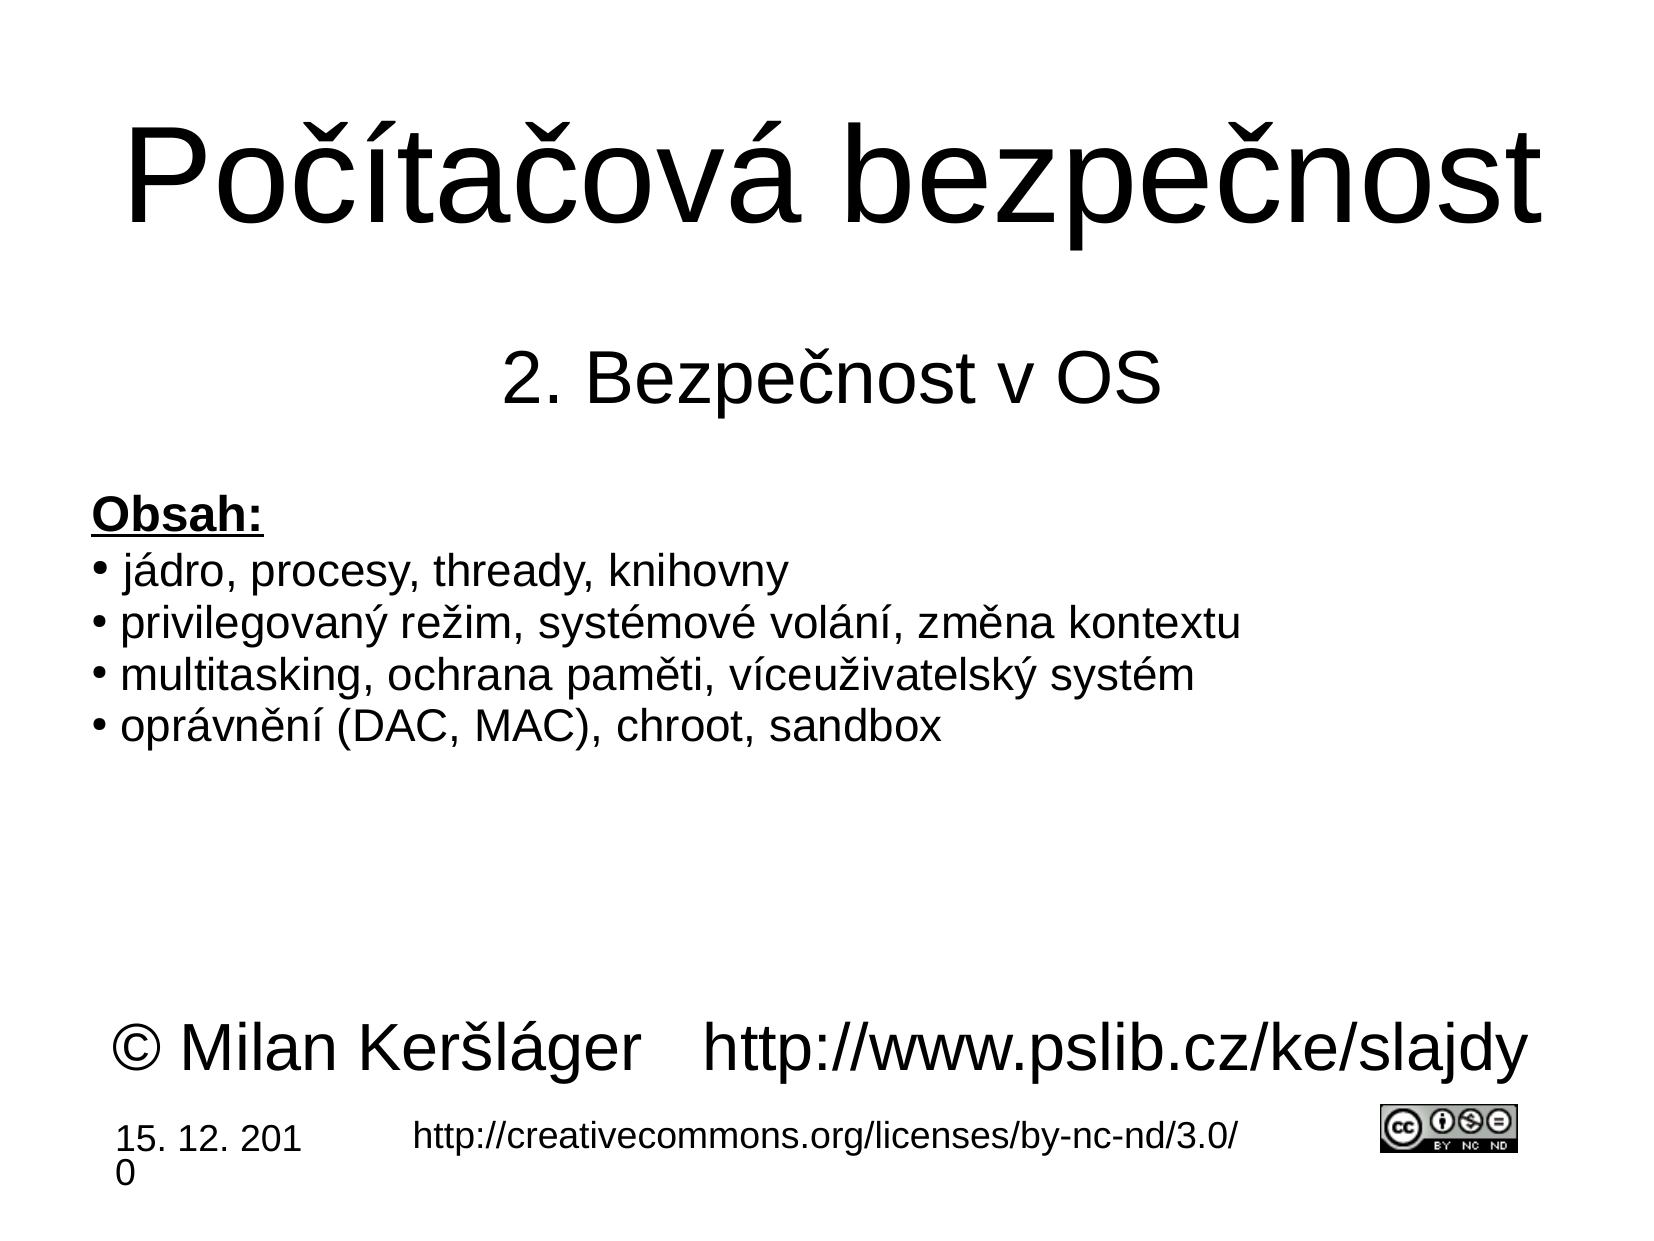

# Počítačová bezpečnost 2. Bezpečnost v OS
Obsah:
 jádro, procesy, thready, knihovny
 privilegovaný režim, systémové volání, změna kontextu
 multitasking, ochrana paměti, víceuživatelský systém
 oprávnění (DAC, MAC), chroot, sandbox
© Milan Keršláger	http://www.pslib.cz/ke/slajdy
http://creativecommons.org/licenses/by-nc-nd/3.0/
15. 12. 2010